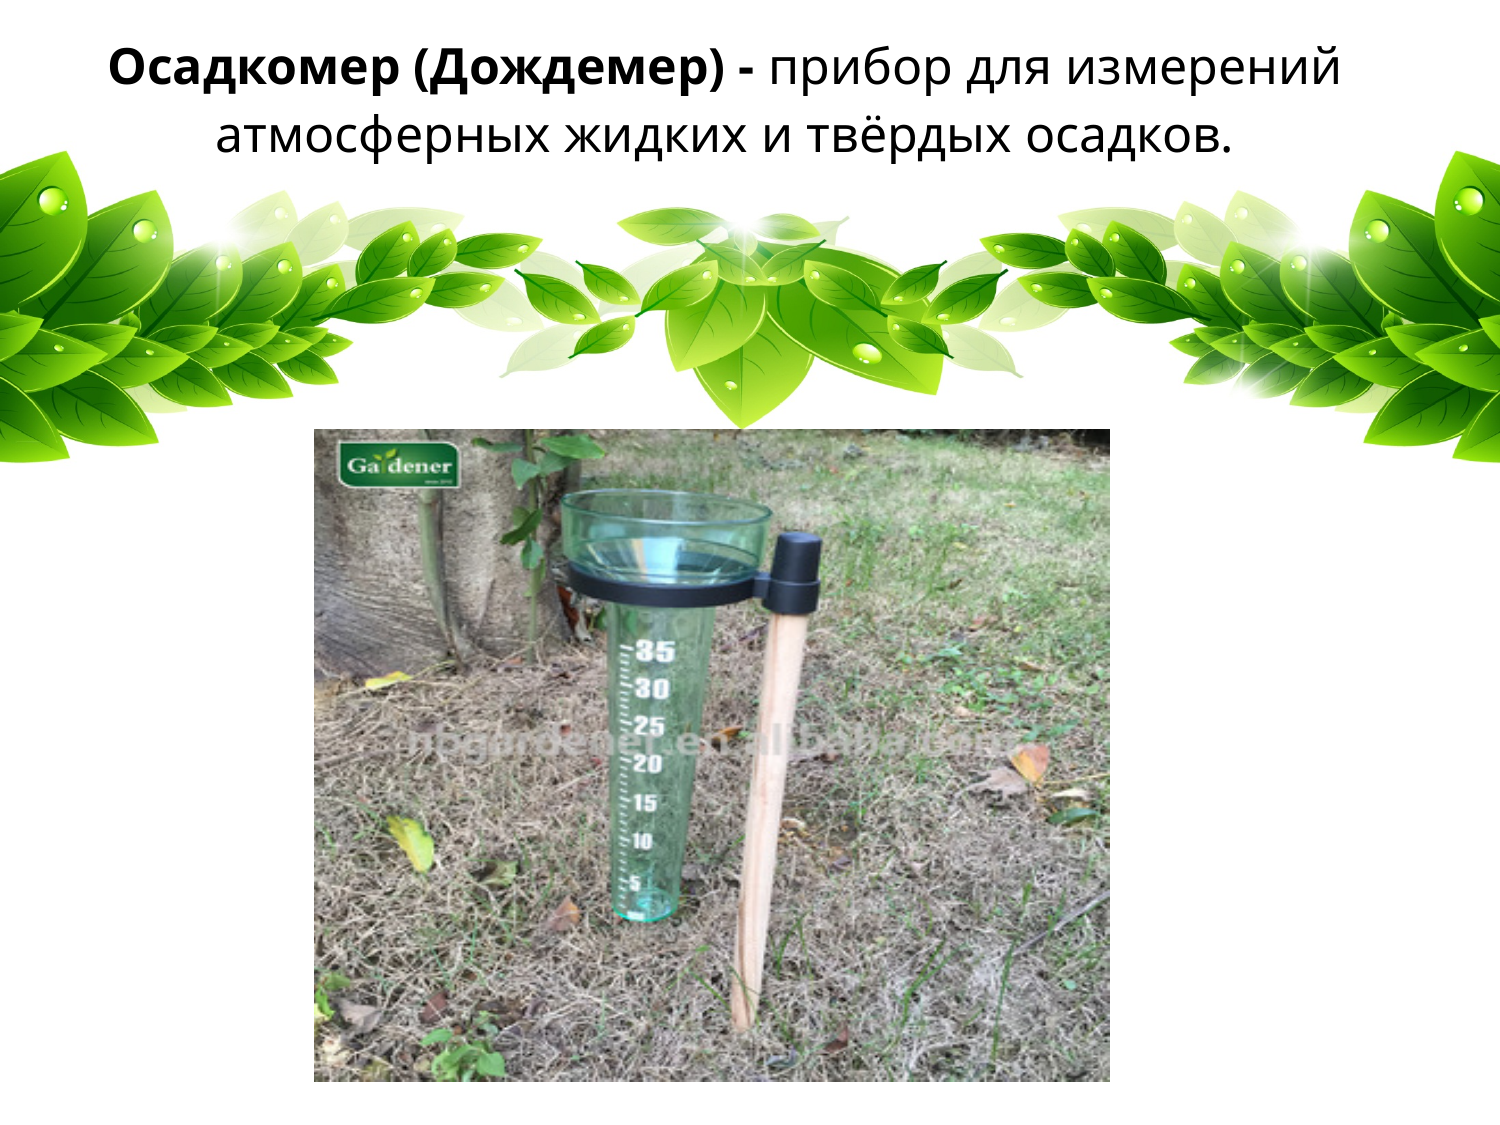

Осадкомер (Дождемер) - прибор для измерений атмосферных жидких и твёрдых осадков.